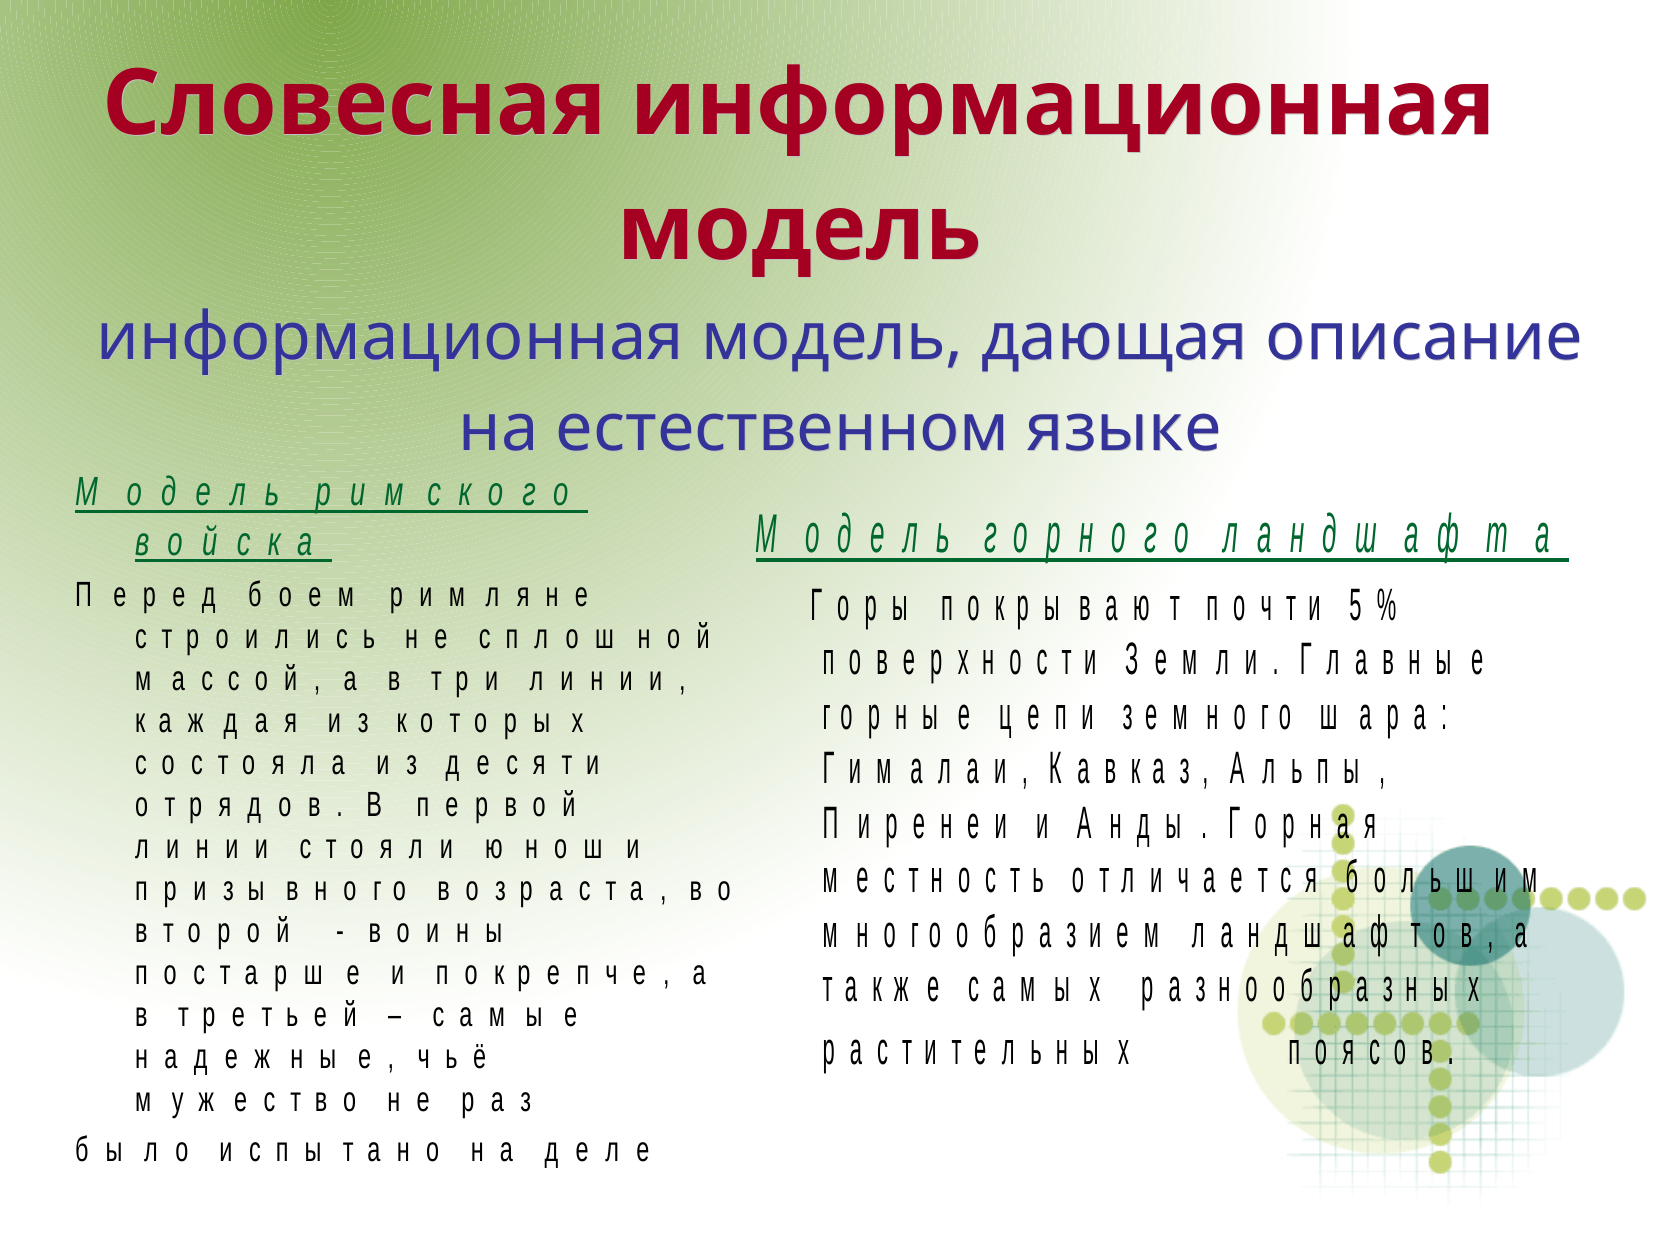

# Словесная информационная модель
информационная модель, дающая описание на естественном языке